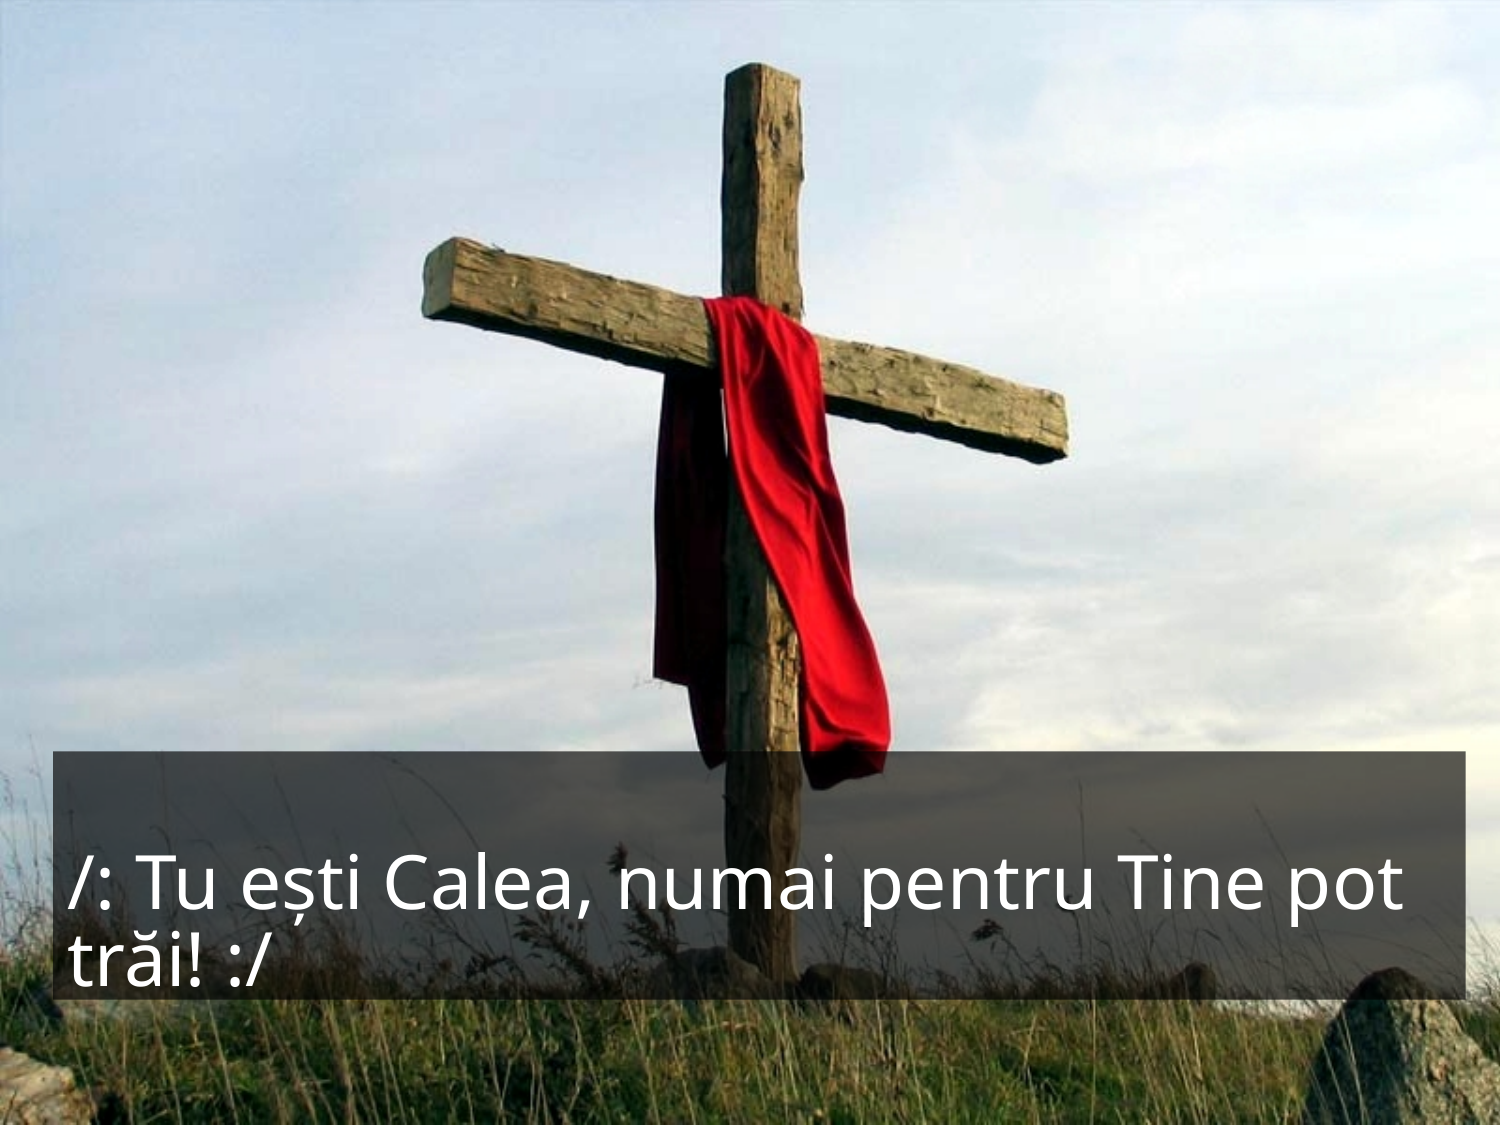

/: Tu ești Calea, numai pentru Tine pot trăi! :/